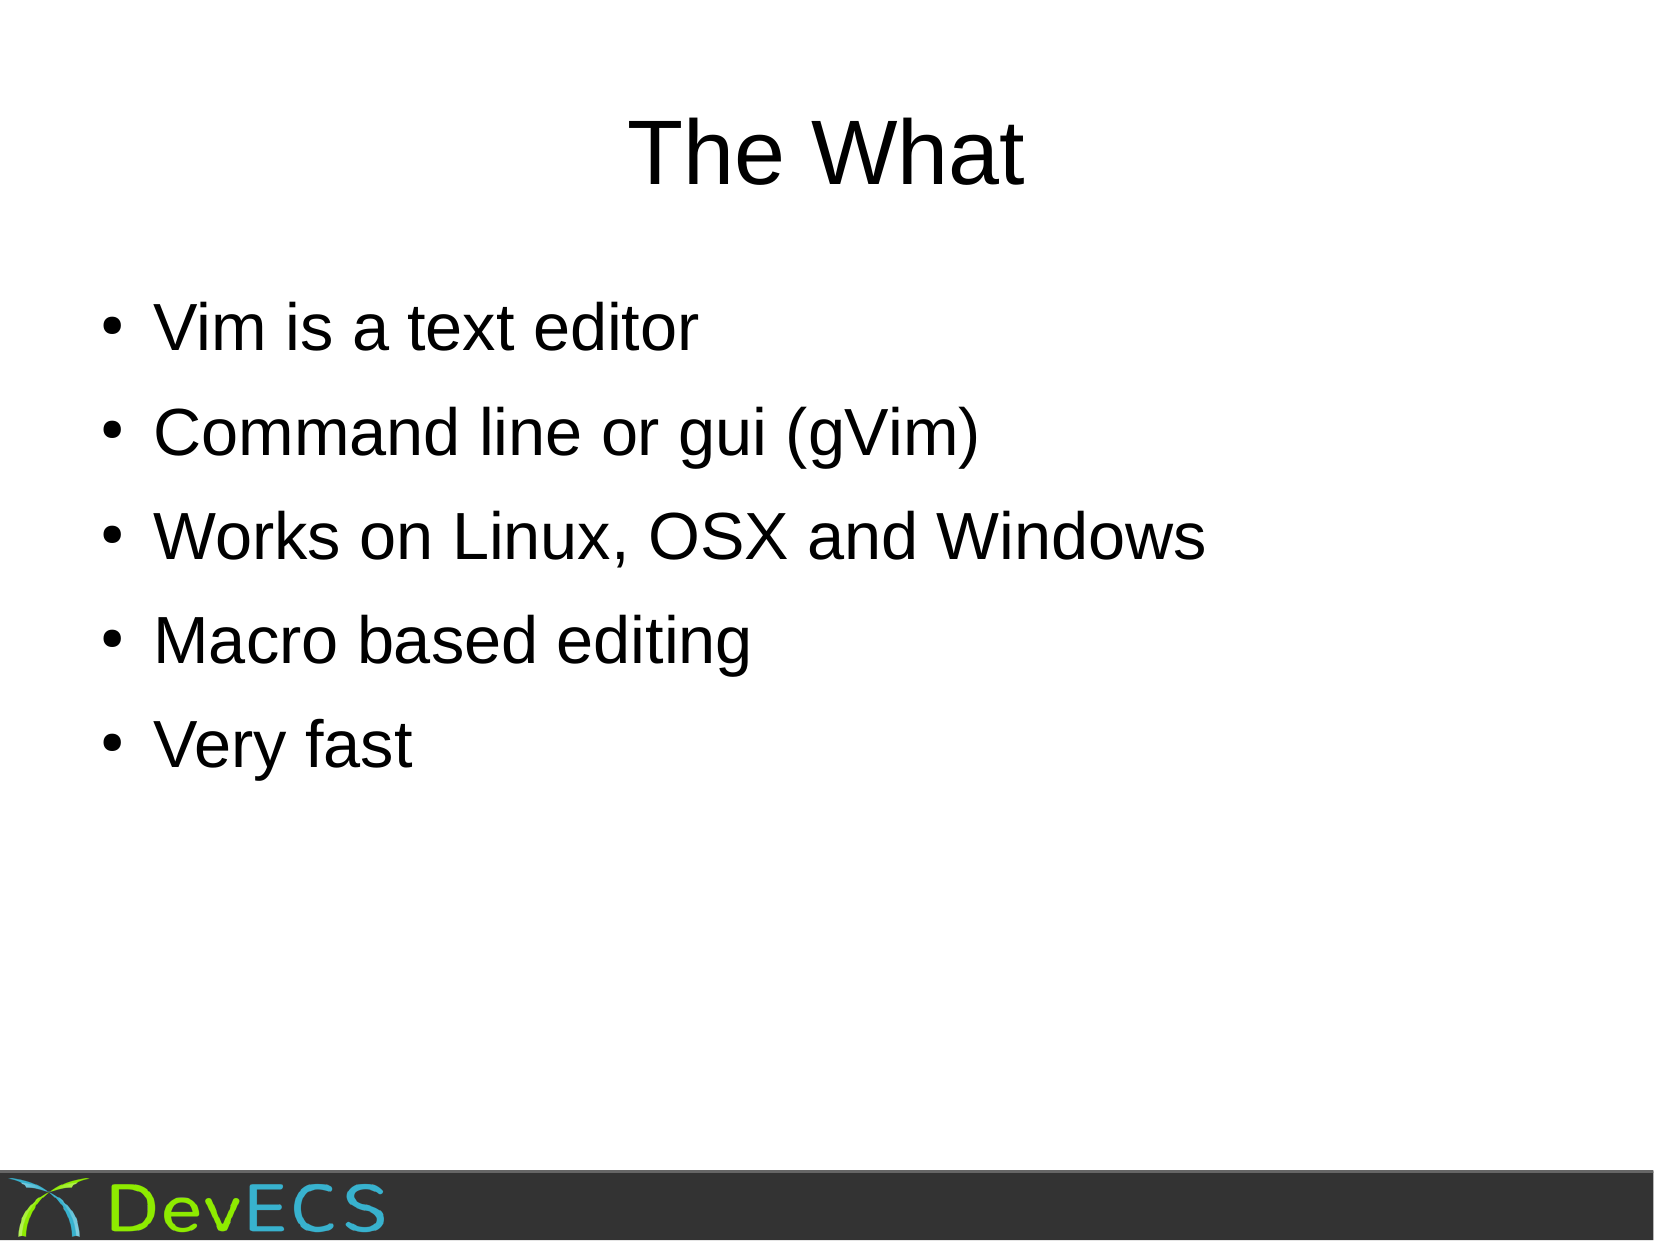

# The What
Vim is a text editor
Command line or gui (gVim)
Works on Linux, OSX and Windows
Macro based editing
Very fast